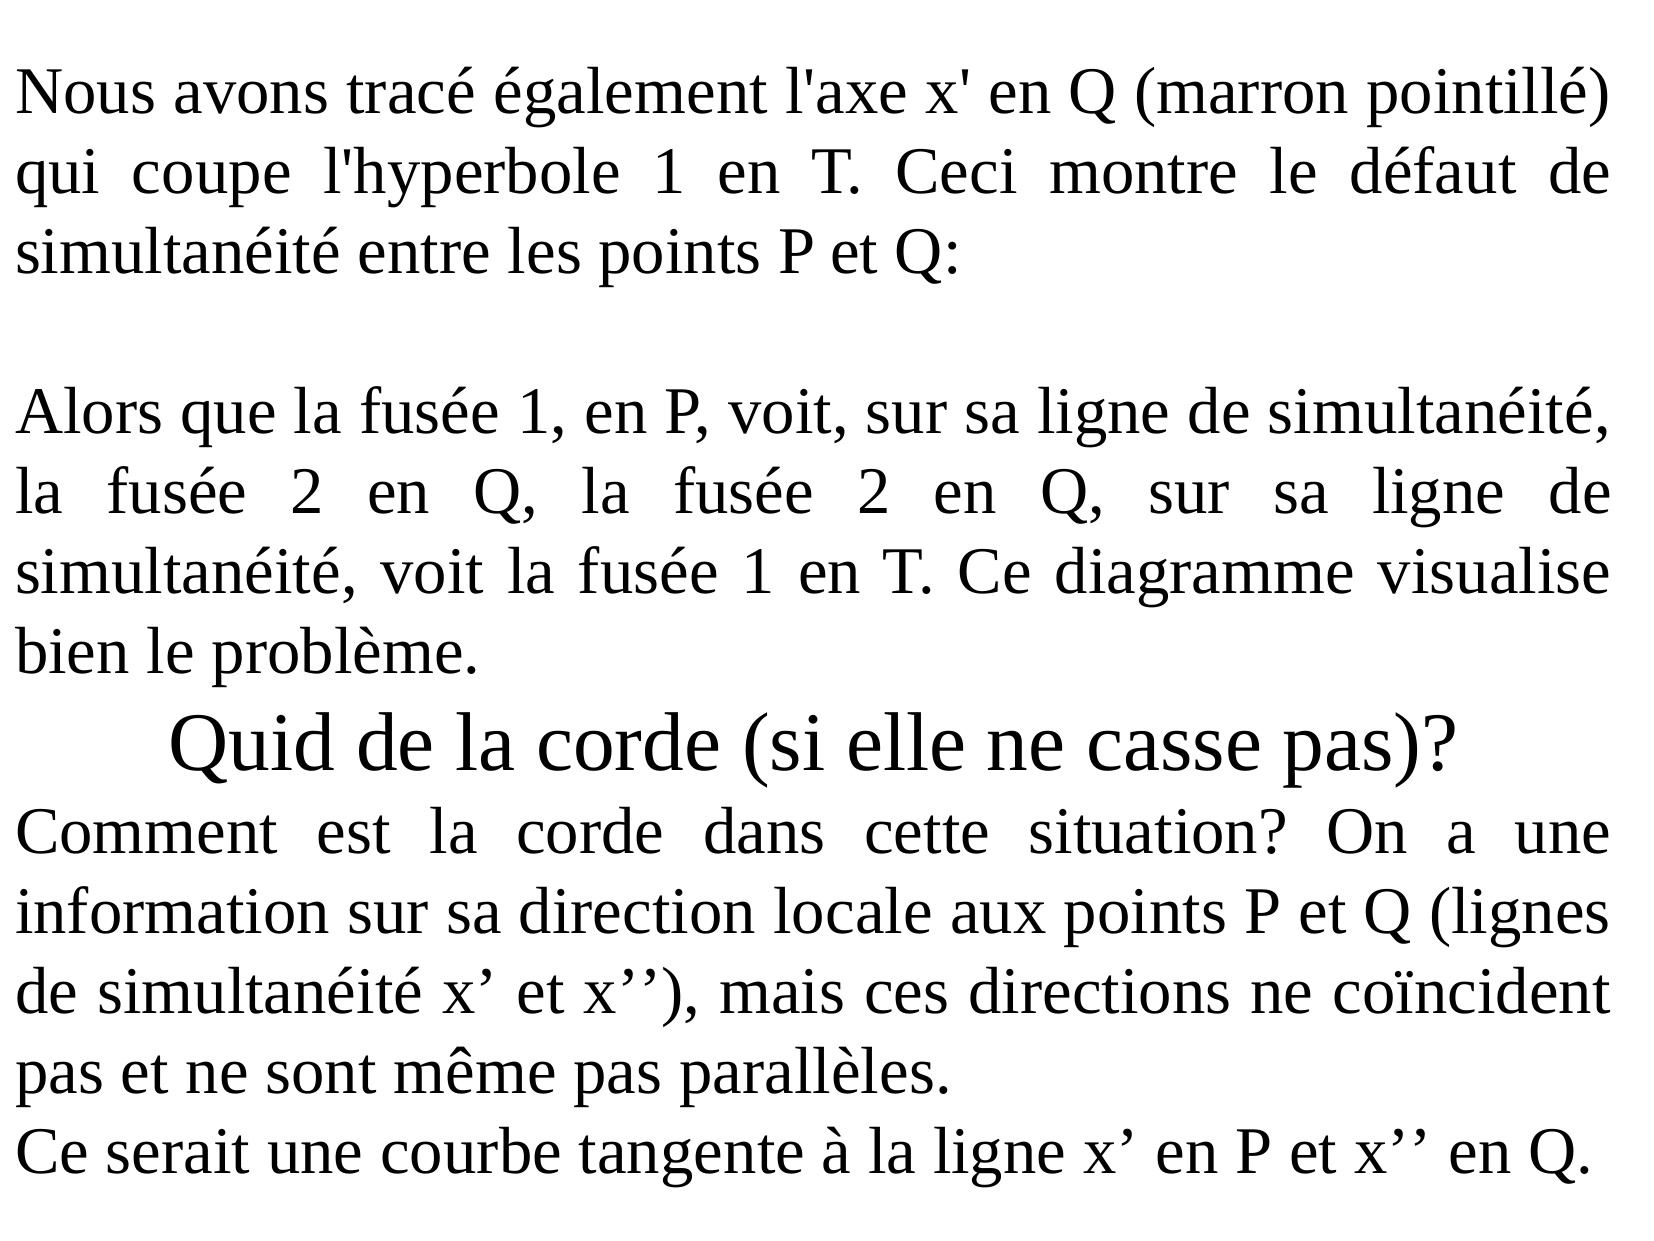

Nous avons tracé également l'axe x' en Q (marron pointillé) qui coupe l'hyperbole 1 en T. Ceci montre le défaut de simultanéité entre les points P et Q:
Alors que la fusée 1, en P, voit, sur sa ligne de simultanéité, la fusée 2 en Q, la fusée 2 en Q, sur sa ligne de simultanéité, voit la fusée 1 en T. Ce diagramme visualise bien le problème.
Quid de la corde (si elle ne casse pas)?
Comment est la corde dans cette situation? On a une information sur sa direction locale aux points P et Q (lignes de simultanéité x’ et x’’), mais ces directions ne coïncident pas et ne sont même pas parallèles.
Ce serait une courbe tangente à la ligne x’ en P et x’’ en Q.